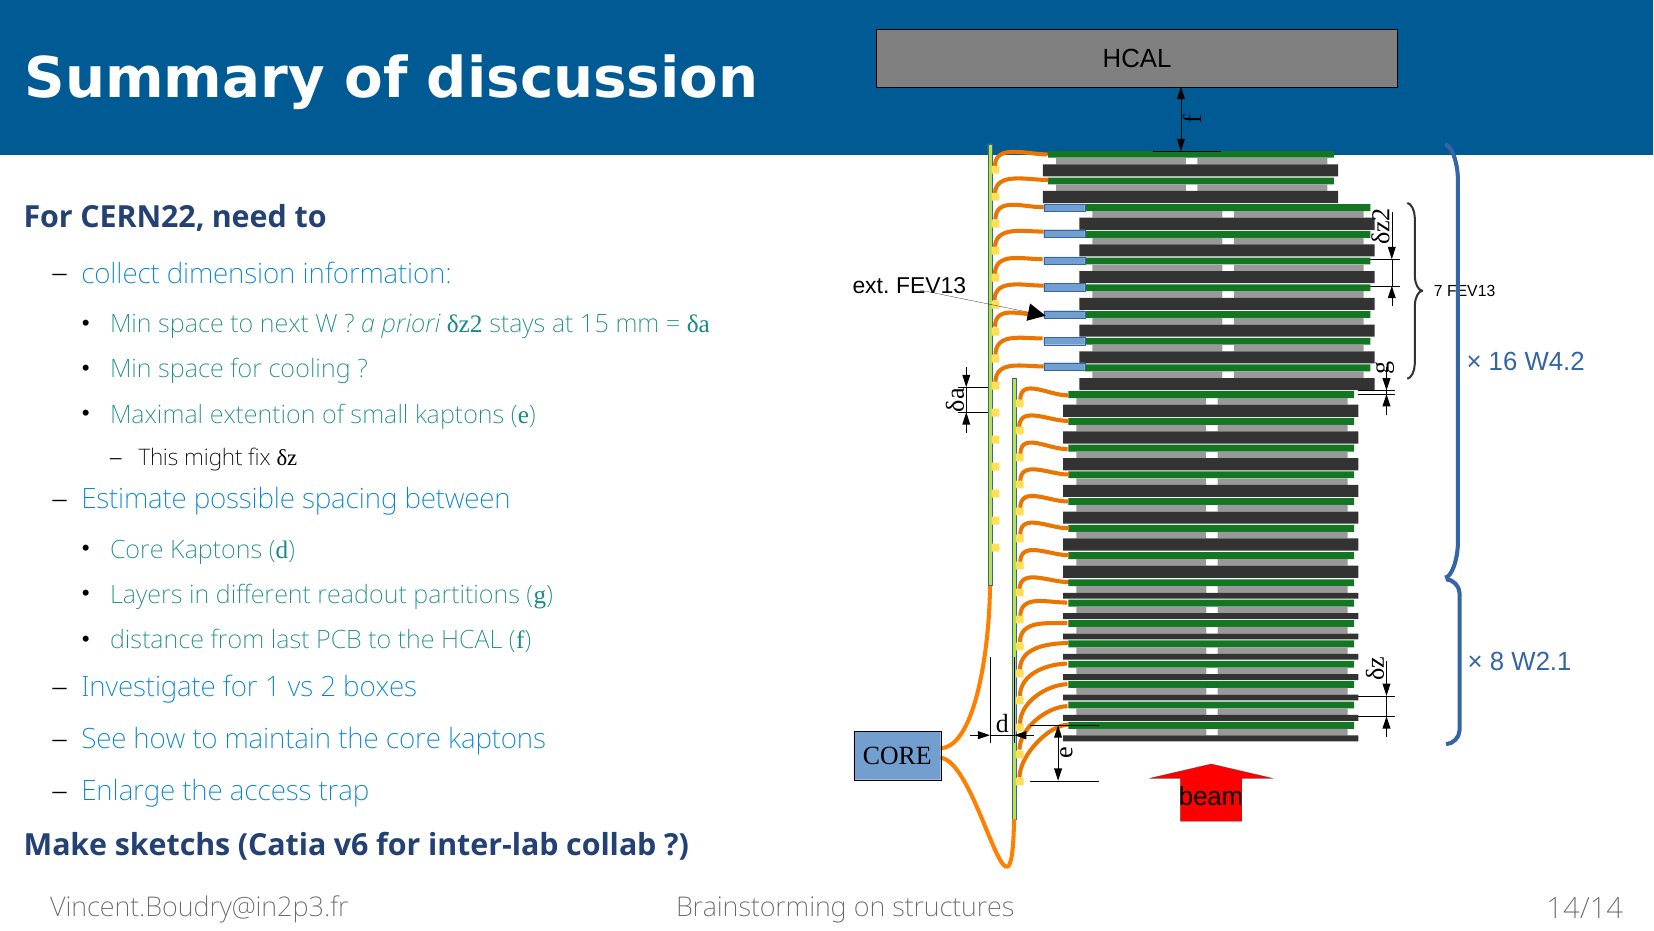

# Summary of discussion
For CERN22, need to
collect dimension information:
Min space to next W ? a priori δz2 stays at 15 mm = δa
Min space for cooling ?
Maximal extention of small kaptons (e)
This might fix δz
Estimate possible spacing between
Core Kaptons (d)
Layers in different readout partitions (g)
distance from last PCB to the HCAL (f)
Investigate for 1 vs 2 boxes
See how to maintain the core kaptons
Enlarge the access trap
Make sketchs (Catia v6 for inter-lab collab ?)
ext. FEV13
Vincent.Boudry@in2p3.fr
Brainstorming on structures
14